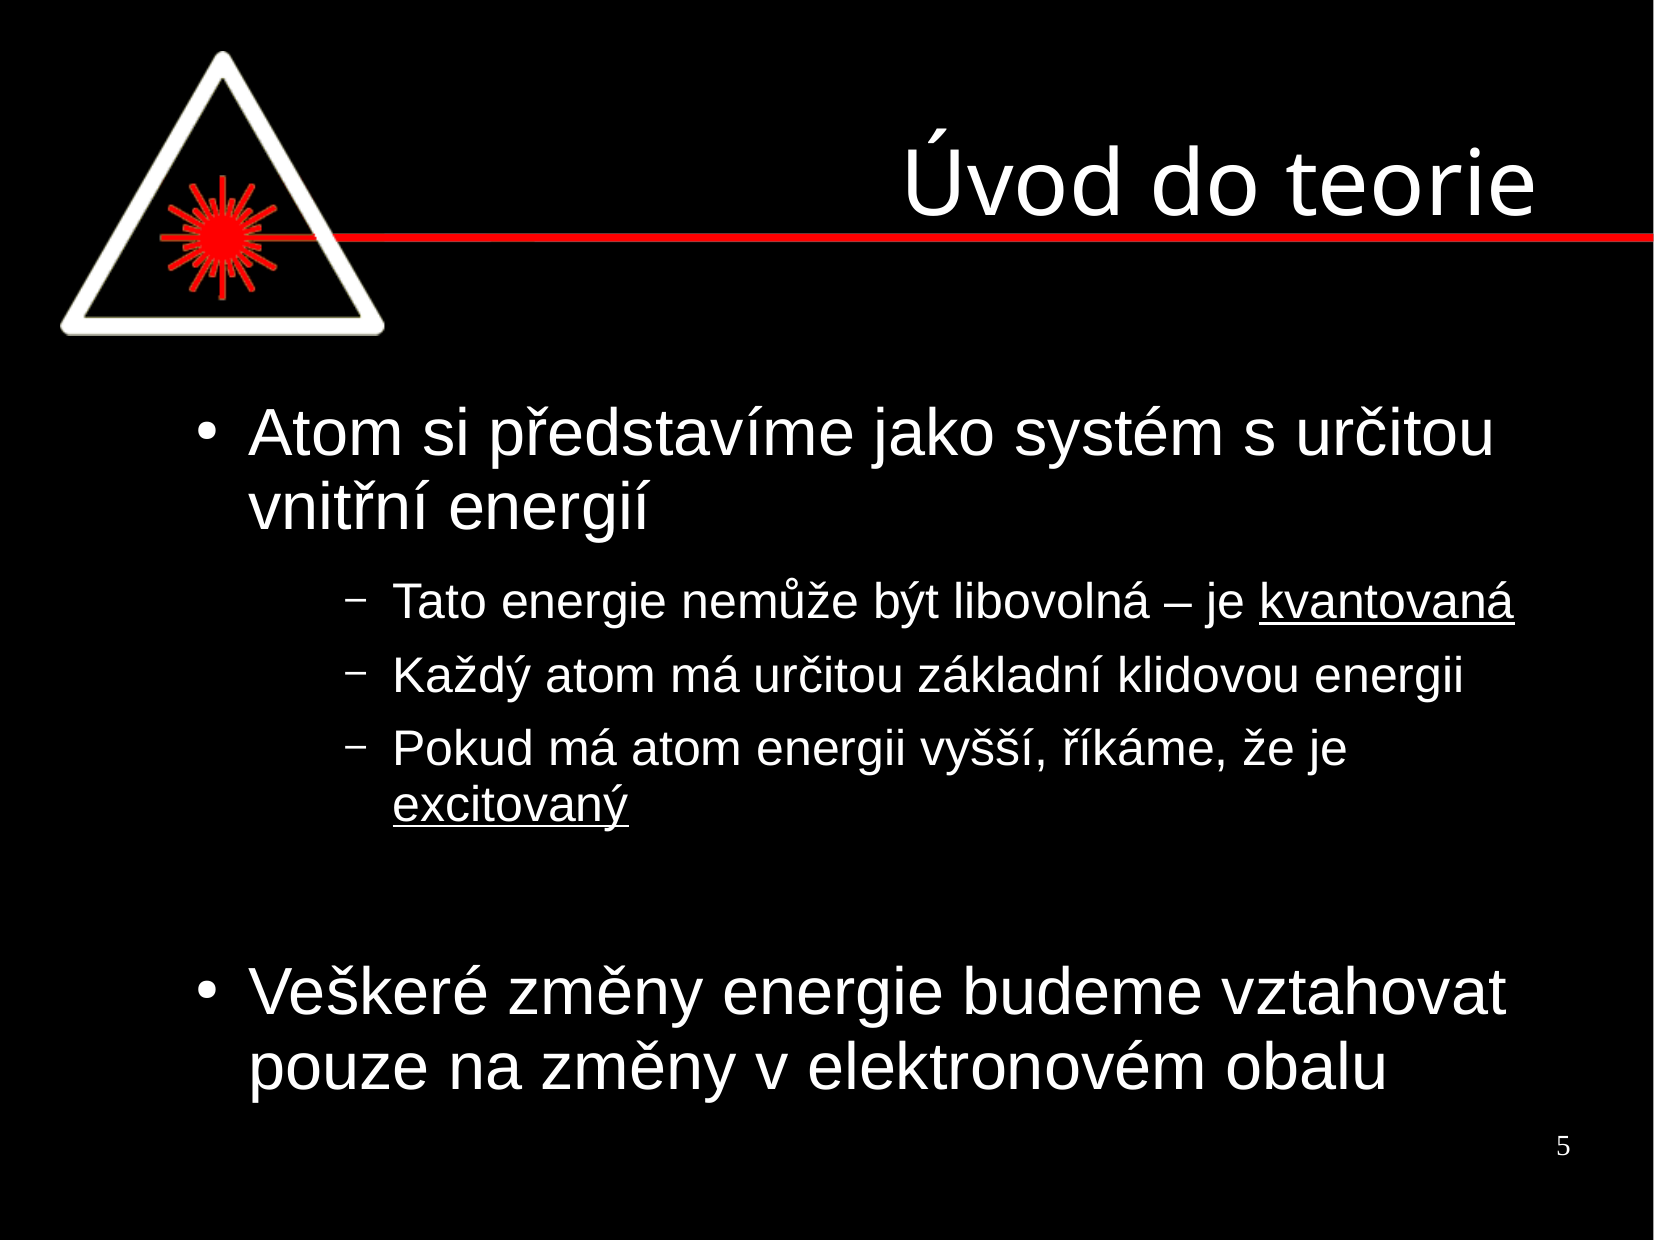

# Úvod do teorie
Atom si představíme jako systém s určitou vnitřní energií
Tato energie nemůže být libovolná – je kvantovaná
Každý atom má určitou základní klidovou energii
Pokud má atom energii vyšší, říkáme, že je excitovaný
Veškeré změny energie budeme vztahovat pouze na změny v elektronovém obalu
5